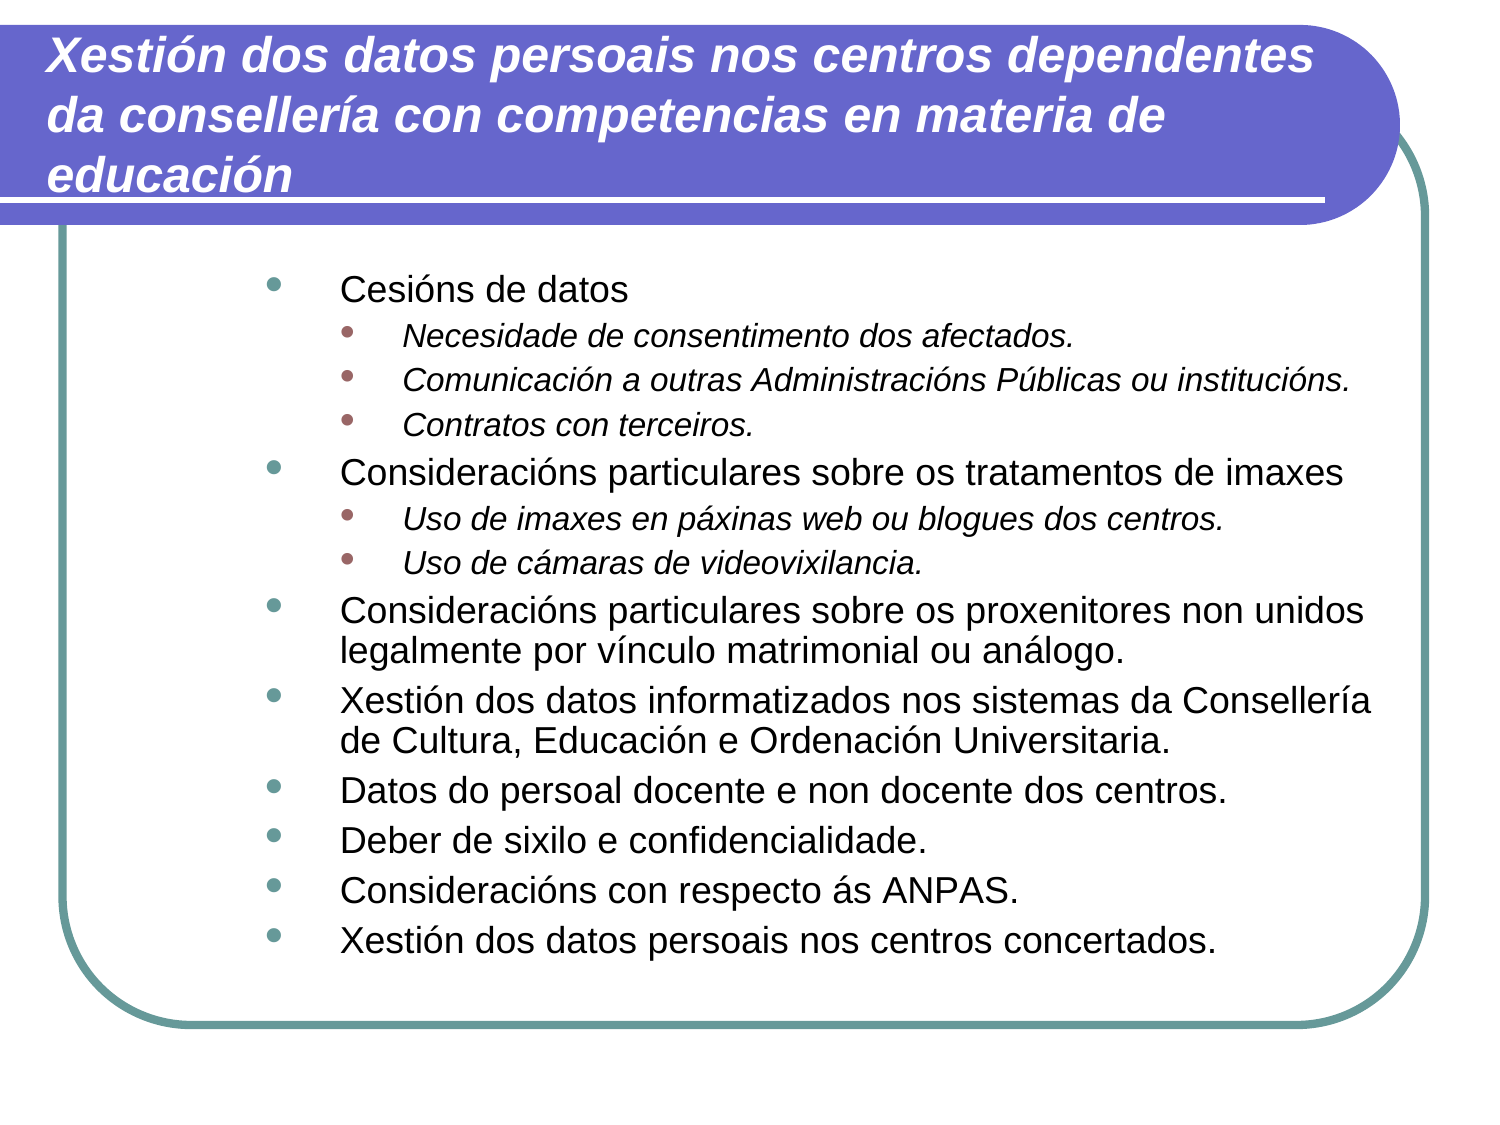

# Xestión dos datos persoais nos centros dependentes da consellería con competencias en materia de educación
Cesións de datos
Necesidade de consentimento dos afectados.
Comunicación a outras Administracións Públicas ou institucións.
Contratos con terceiros.
Consideracións particulares sobre os tratamentos de imaxes
Uso de imaxes en páxinas web ou blogues dos centros.
Uso de cámaras de videovixilancia.
Consideracións particulares sobre os proxenitores non unidos legalmente por vínculo matrimonial ou análogo.
Xestión dos datos informatizados nos sistemas da Consellería de Cultura, Educación e Ordenación Universitaria.
Datos do persoal docente e non docente dos centros.
Deber de sixilo e confidencialidade.
Consideracións con respecto ás ANPAS.
Xestión dos datos persoais nos centros concertados.